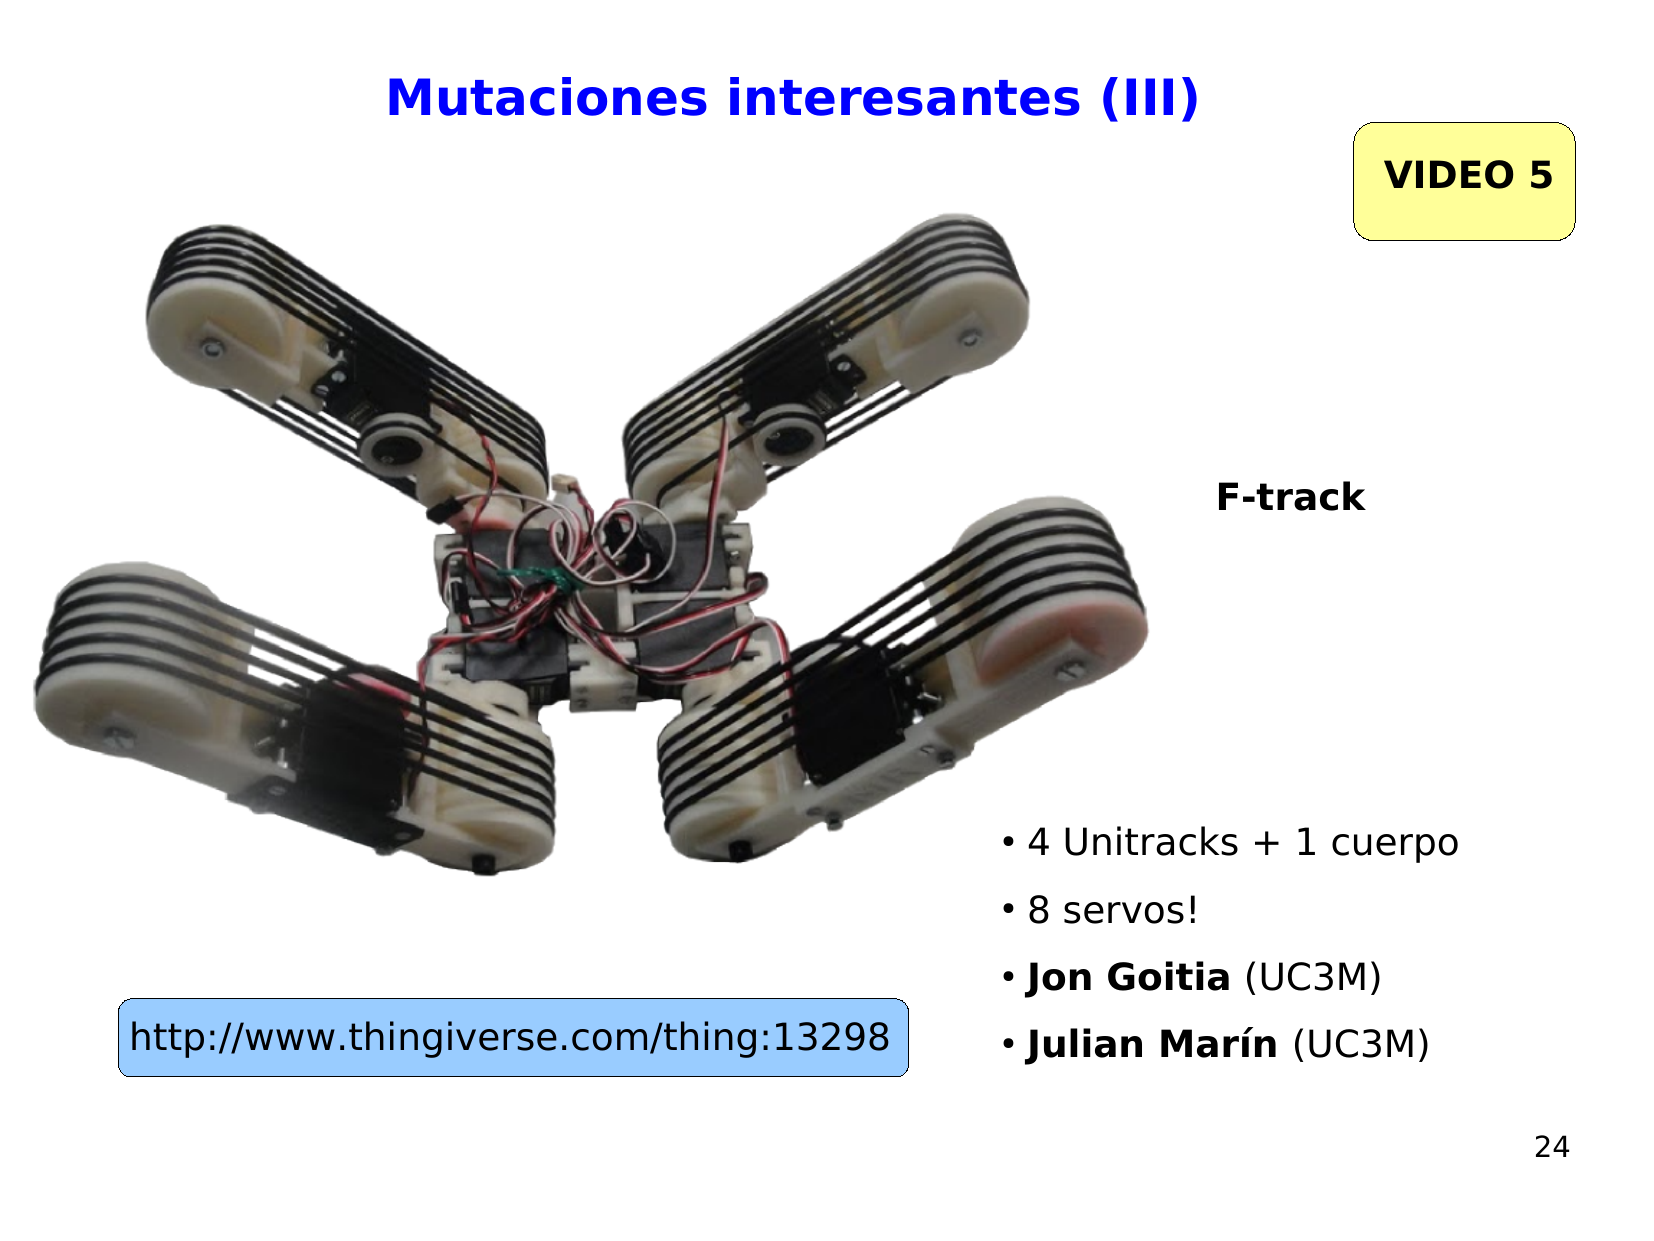

Mutaciones interesantes (III)
VIDEO 5
F-track
 4 Unitracks + 1 cuerpo
 8 servos!
 Jon Goitia (UC3M)
 Julian Marín (UC3M)
http://www.thingiverse.com/thing:13298
24